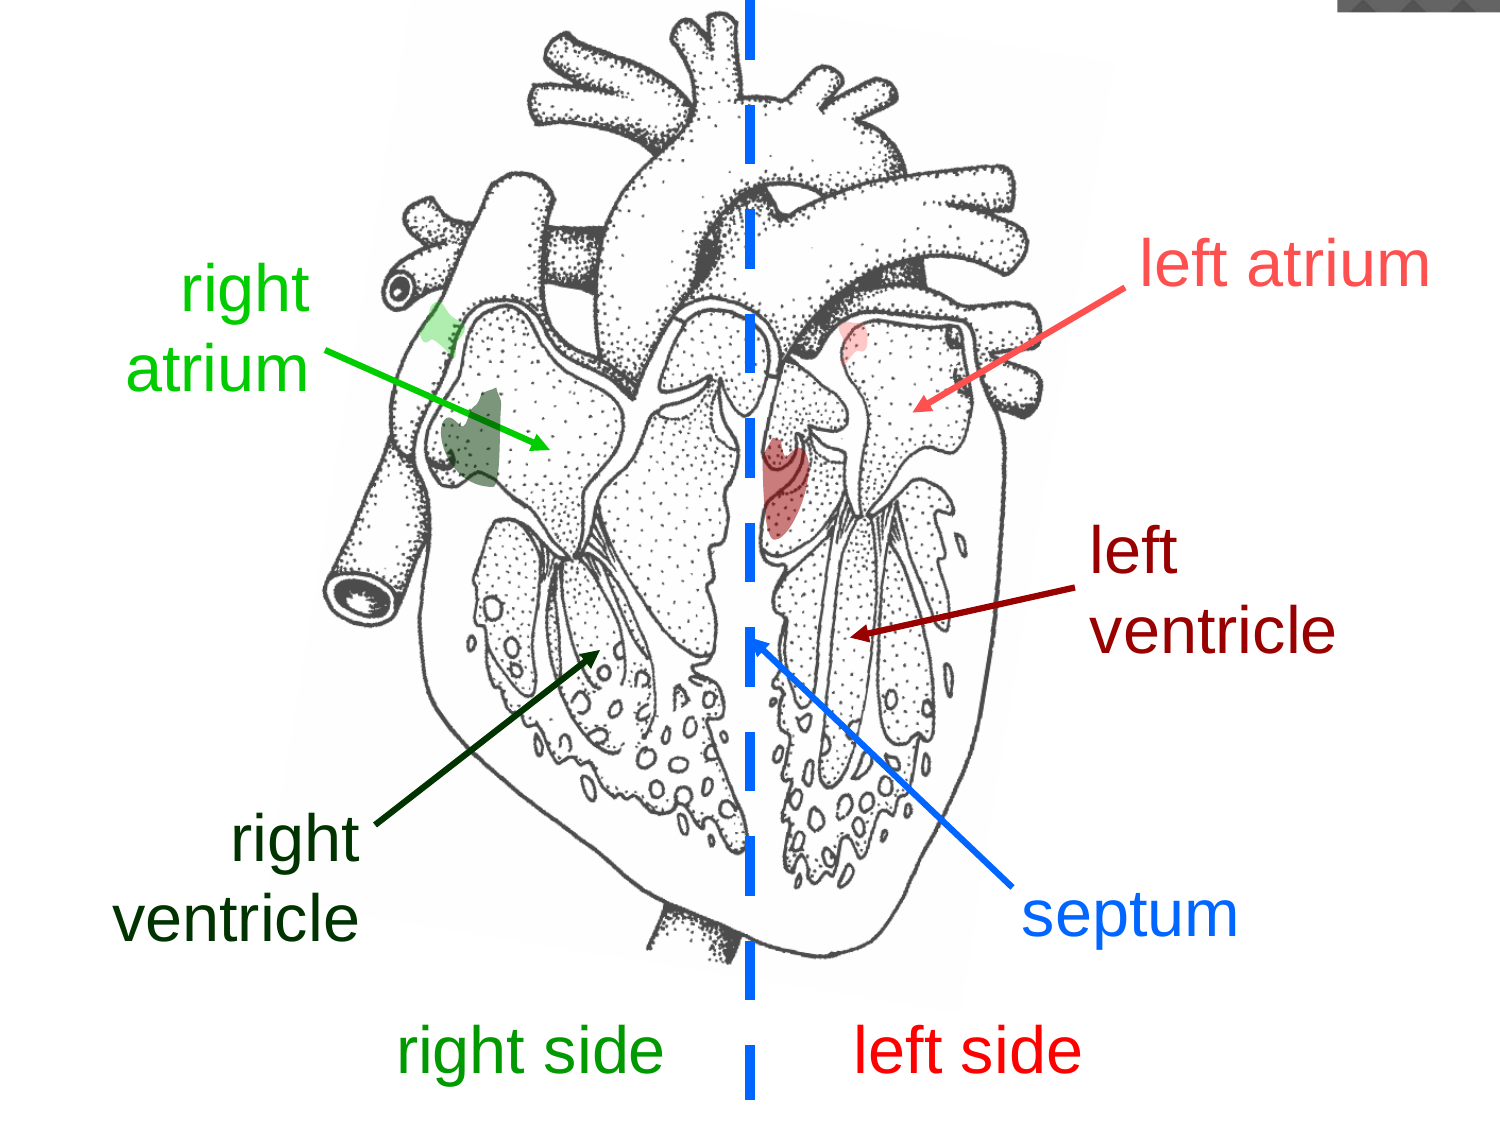

left atrium
right atrium
left ventricle
right ventricle
septum
right side
left side